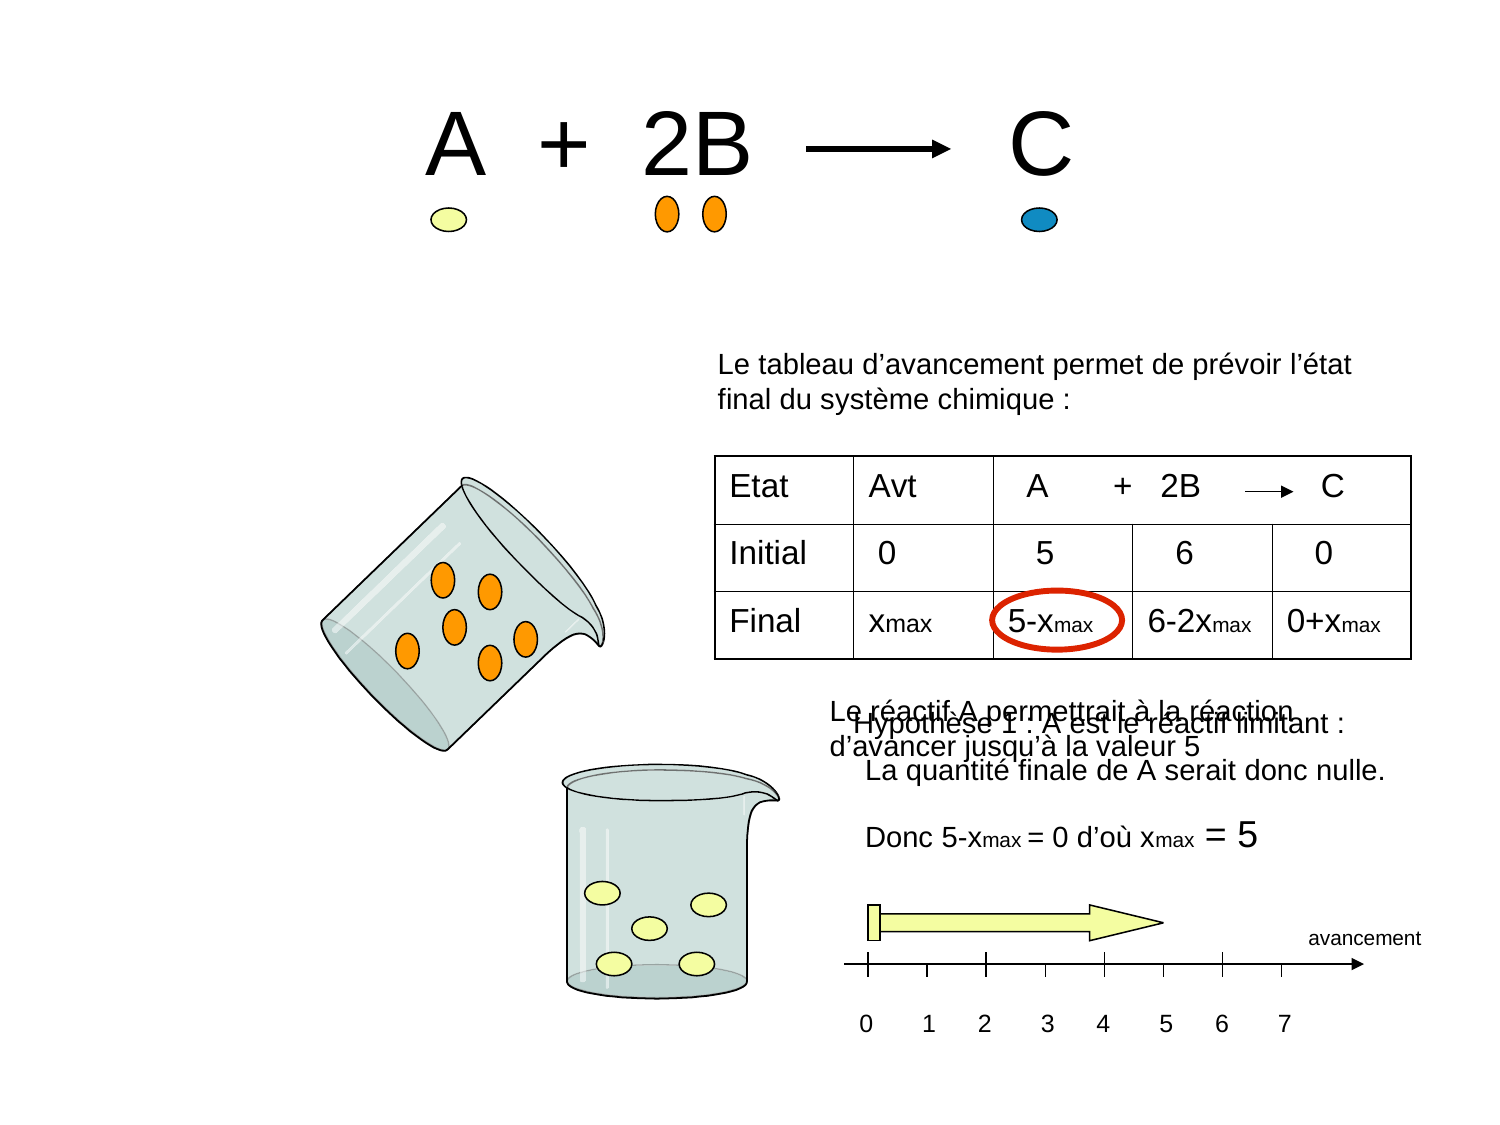

# A + 2B C
Le tableau d’avancement permet de prévoir l’état final du système chimique :
| Etat | Avt | A + 2B C | | |
| --- | --- | --- | --- | --- |
| Initial | 0 | 5 | 6 | 0 |
| Final | xmax | 5-xmax | 6-2xmax | 0+xmax |
Le réactif A permettrait à la réaction d’avancer jusqu’à la valeur 5
Hypothèse 1 : A est le réactif limitant :
La quantité finale de A serait donc nulle.
Donc 5-xmax = 0 d’où xmax = 5
avancement
0 1 2 3 4 5 6 7